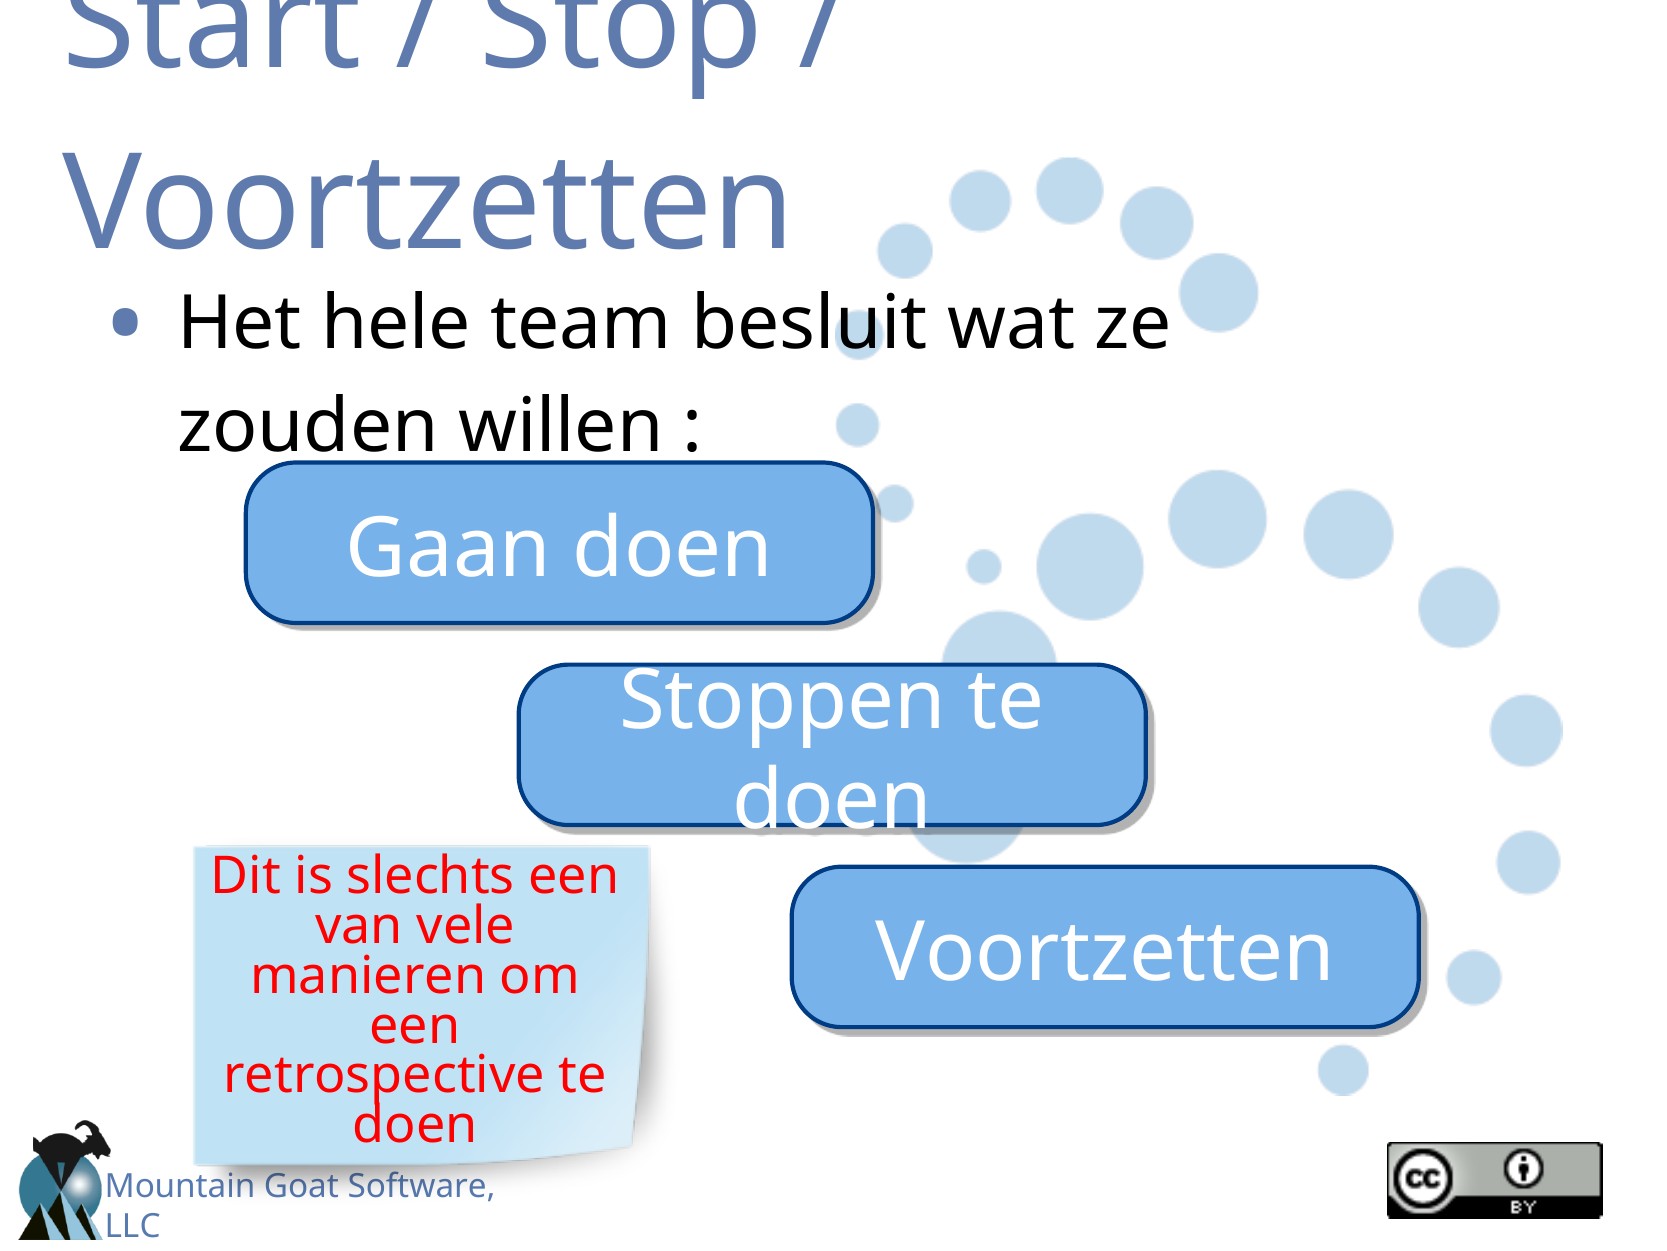

# Start / Stop / Voortzetten
Het hele team besluit wat ze
zouden willen :
Gaan doen
Stoppen te doen
Dit is slechts een van vele manieren om een retrospective te doen
Voortzetten